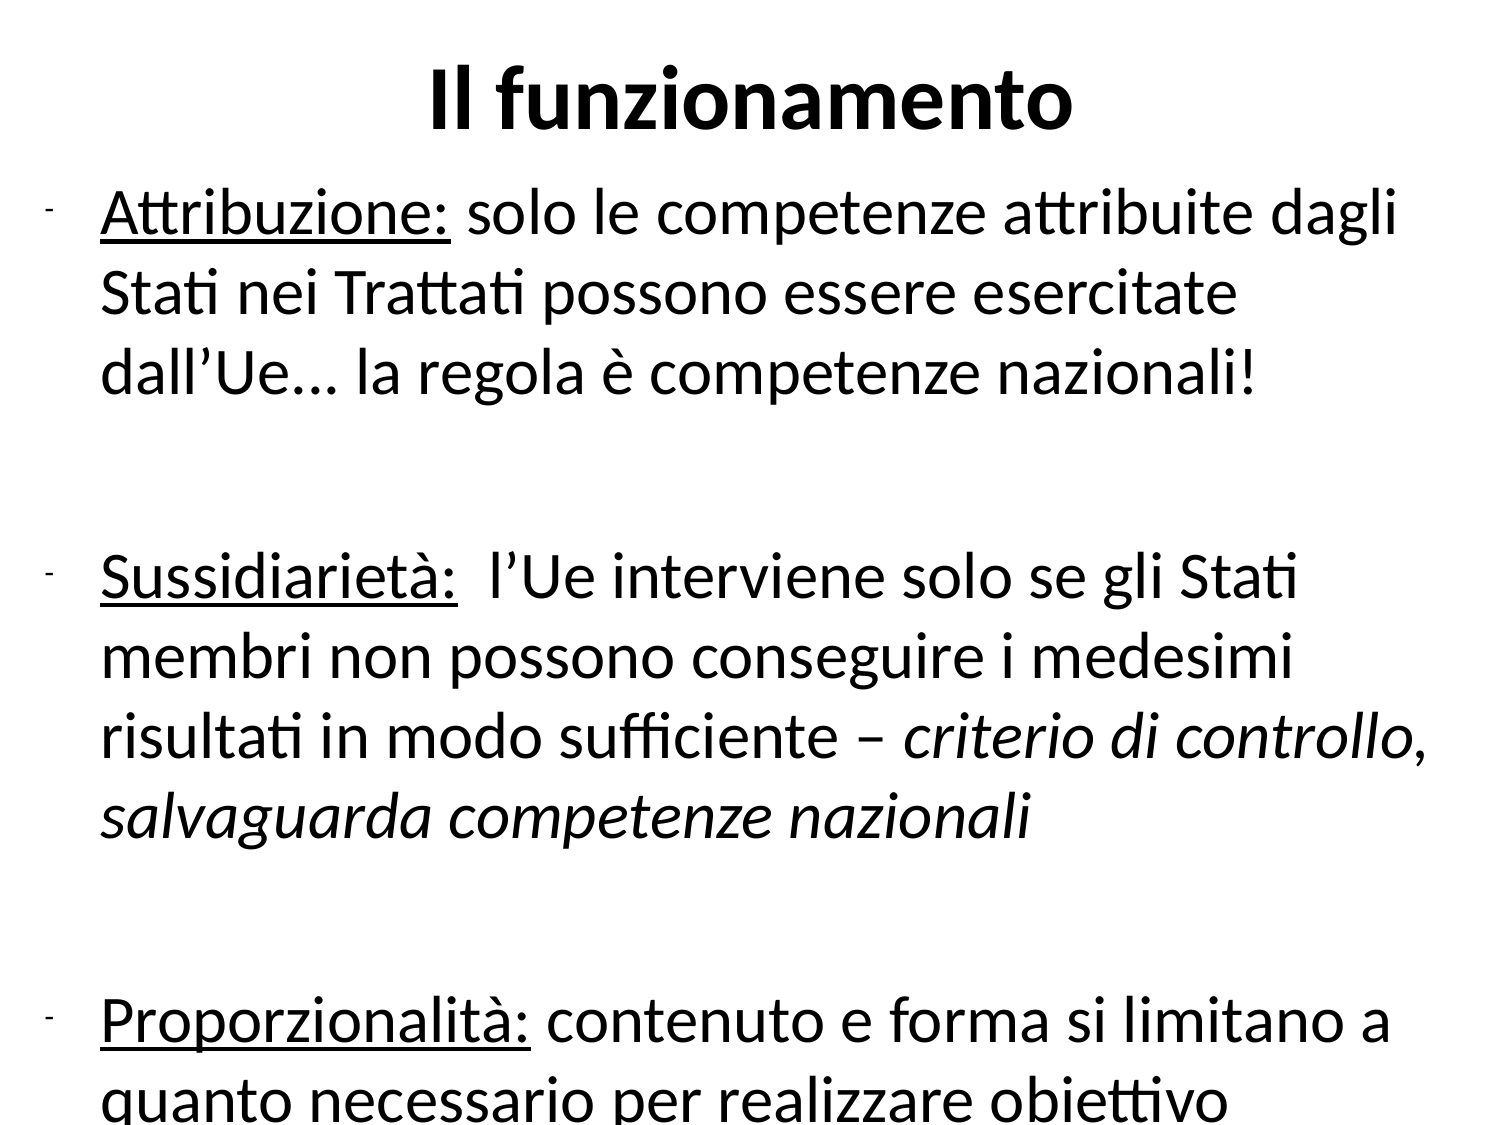

# Il funzionamento
Attribuzione: solo le competenze attribuite dagli Stati nei Trattati possono essere esercitate dall’Ue... la regola è competenze nazionali!
Sussidiarietà: l’Ue interviene solo se gli Stati membri non possono conseguire i medesimi risultati in modo sufficiente – criterio di controllo, salvaguarda competenze nazionali
Proporzionalità: contenuto e forma si limitano a quanto necessario per realizzare obiettivo Trattati... es. Direttive preferibili...
Prossimità: le decisioni devono essere prese il più vicino possibile ai cittadini... promuove di fatto il decentramento
Post-Lisbona: controllo da parte dei Parlamenti nazionali!